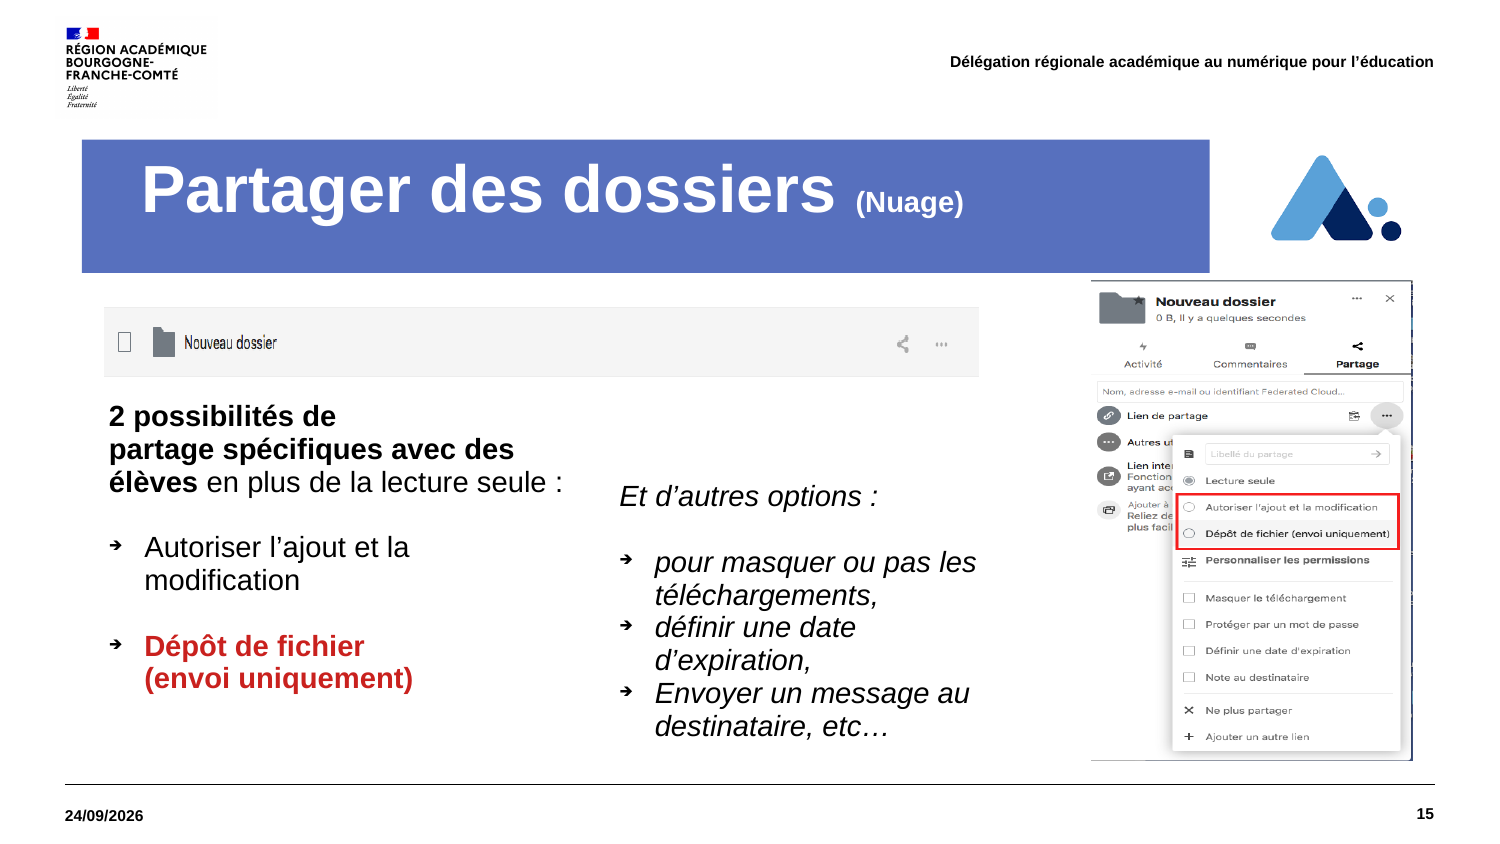

Délégation régionale académique au numérique pour l’éducation
Partager des dossiers (Nuage)
2 possibilités de partage spécifiques avec des élèves en plus de la lecture seule :
Autoriser l’ajout et la modification
Dépôt de fichier
(envoi uniquement)
Et d’autres options :
pour masquer ou pas les téléchargements,
définir une date d’expiration,
Envoyer un message au destinataire, etc…